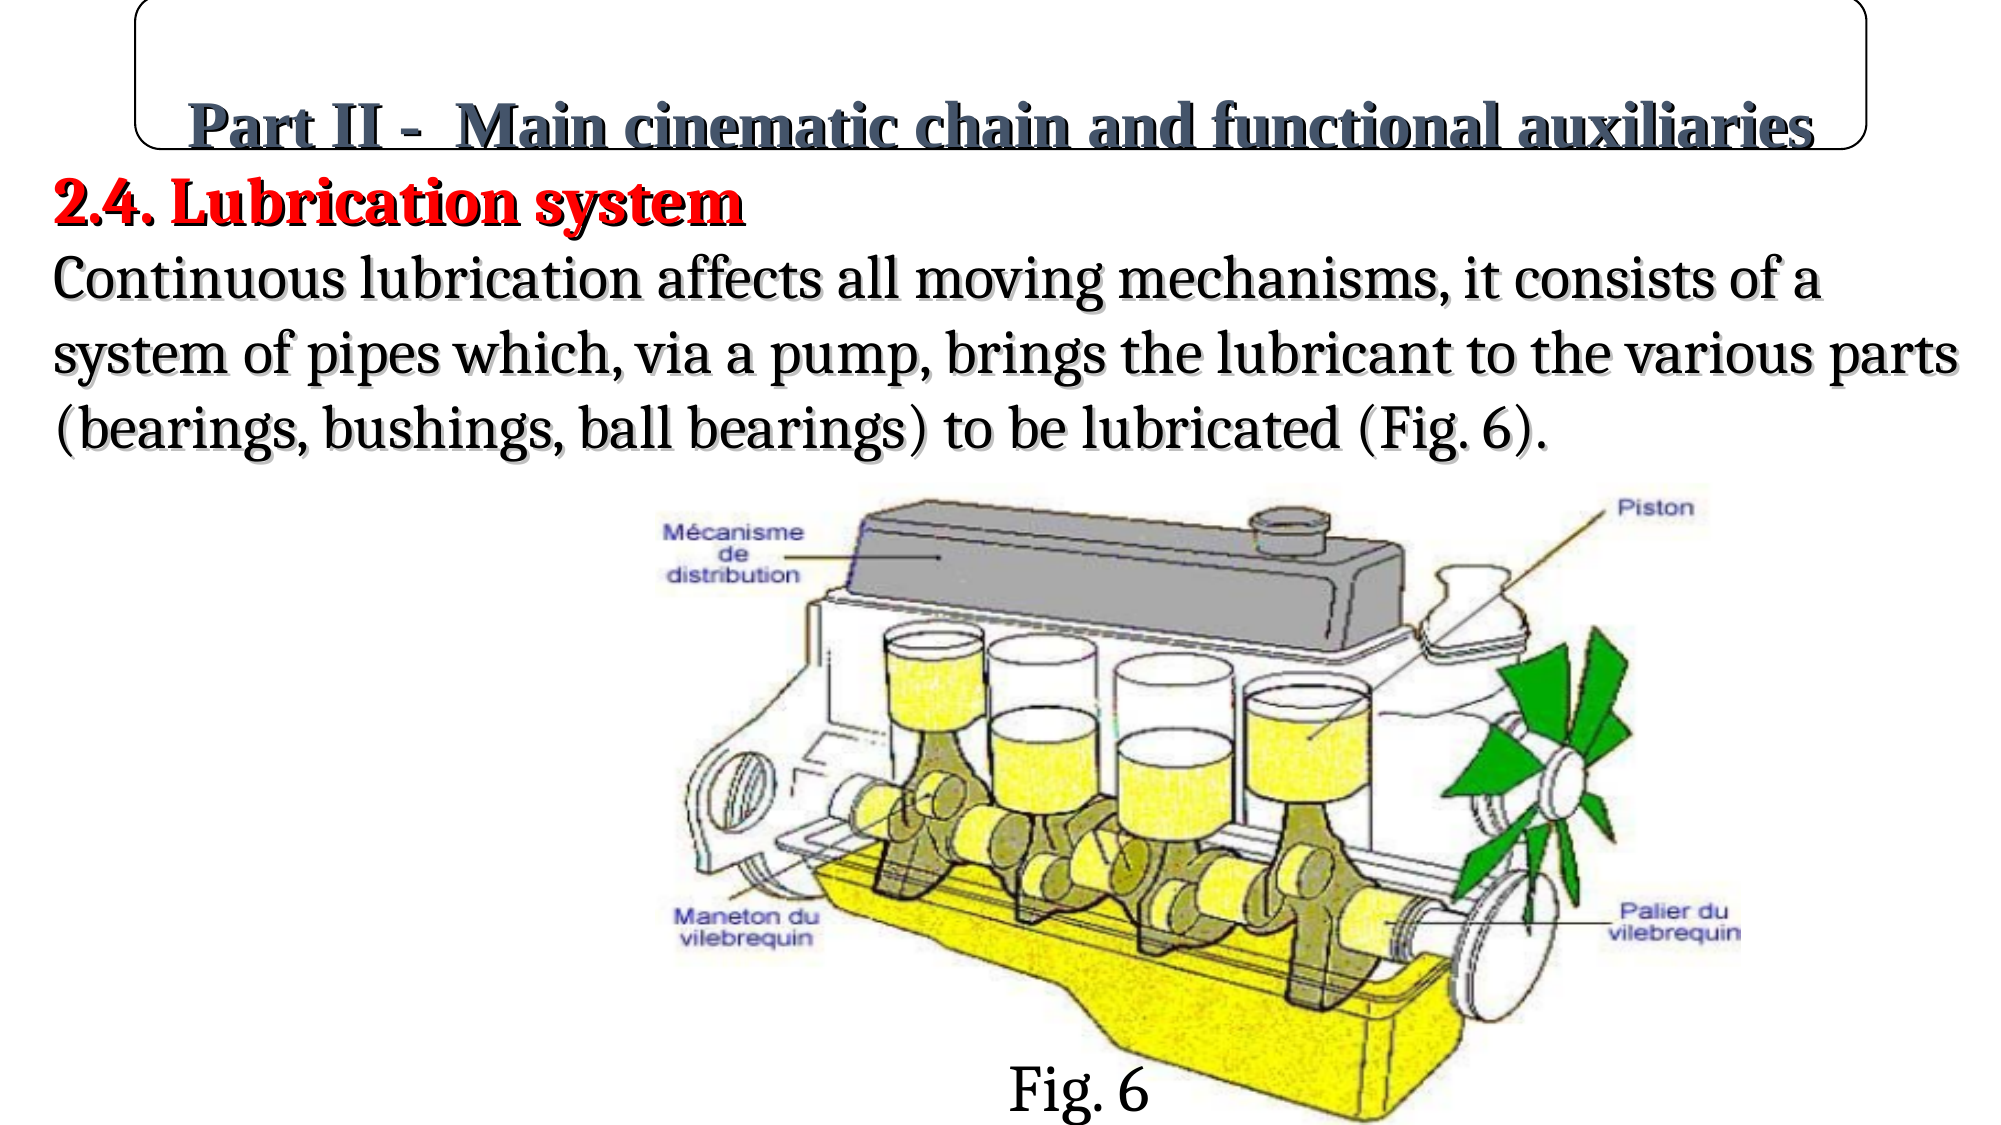

Part II - Main cinematic chain and functional auxiliaries
2.4. Lubrication system
Continuous lubrication affects all moving mechanisms, it consists of a system of pipes which, via a pump, brings the lubricant to the various parts (bearings, bushings, ball bearings) to be lubricated (Fig. 6).
Fig. 6